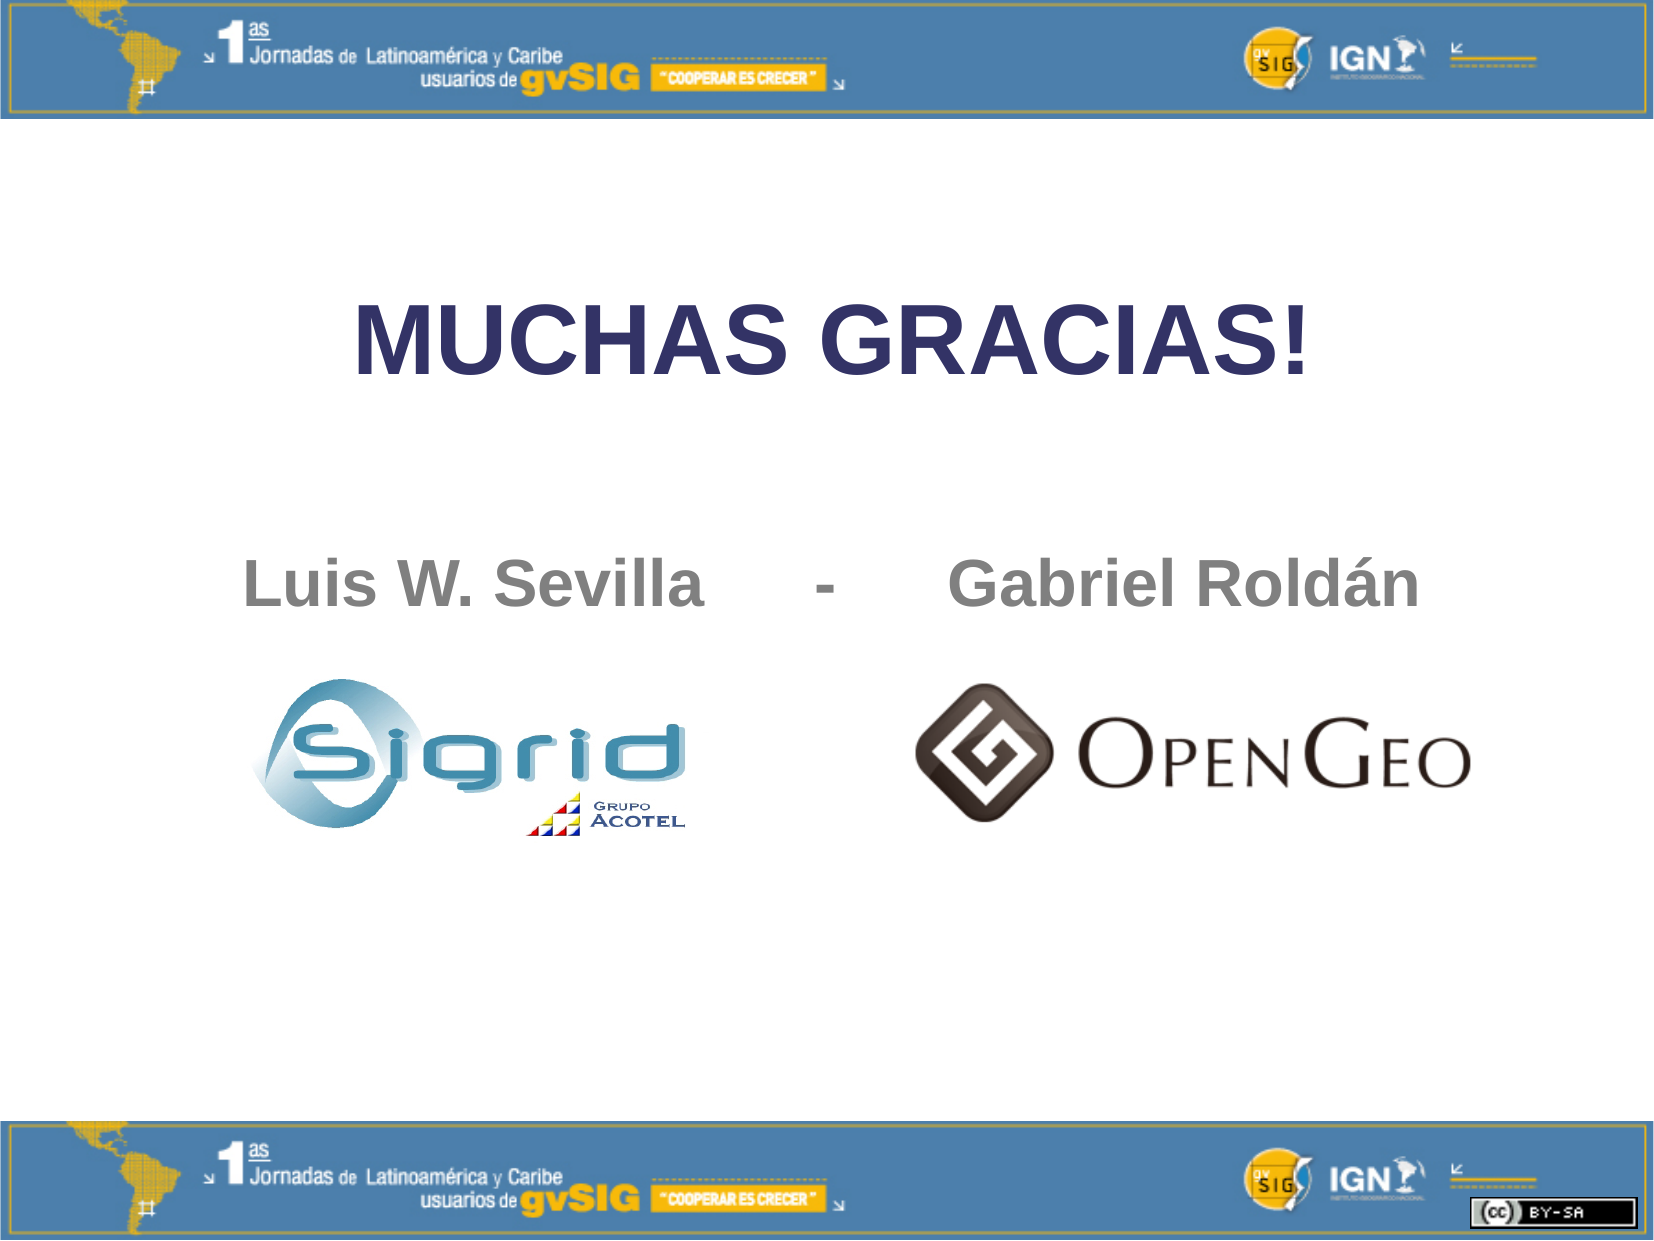

MUCHAS GRACIAS!
Luis W. Sevilla - Gabriel Roldán